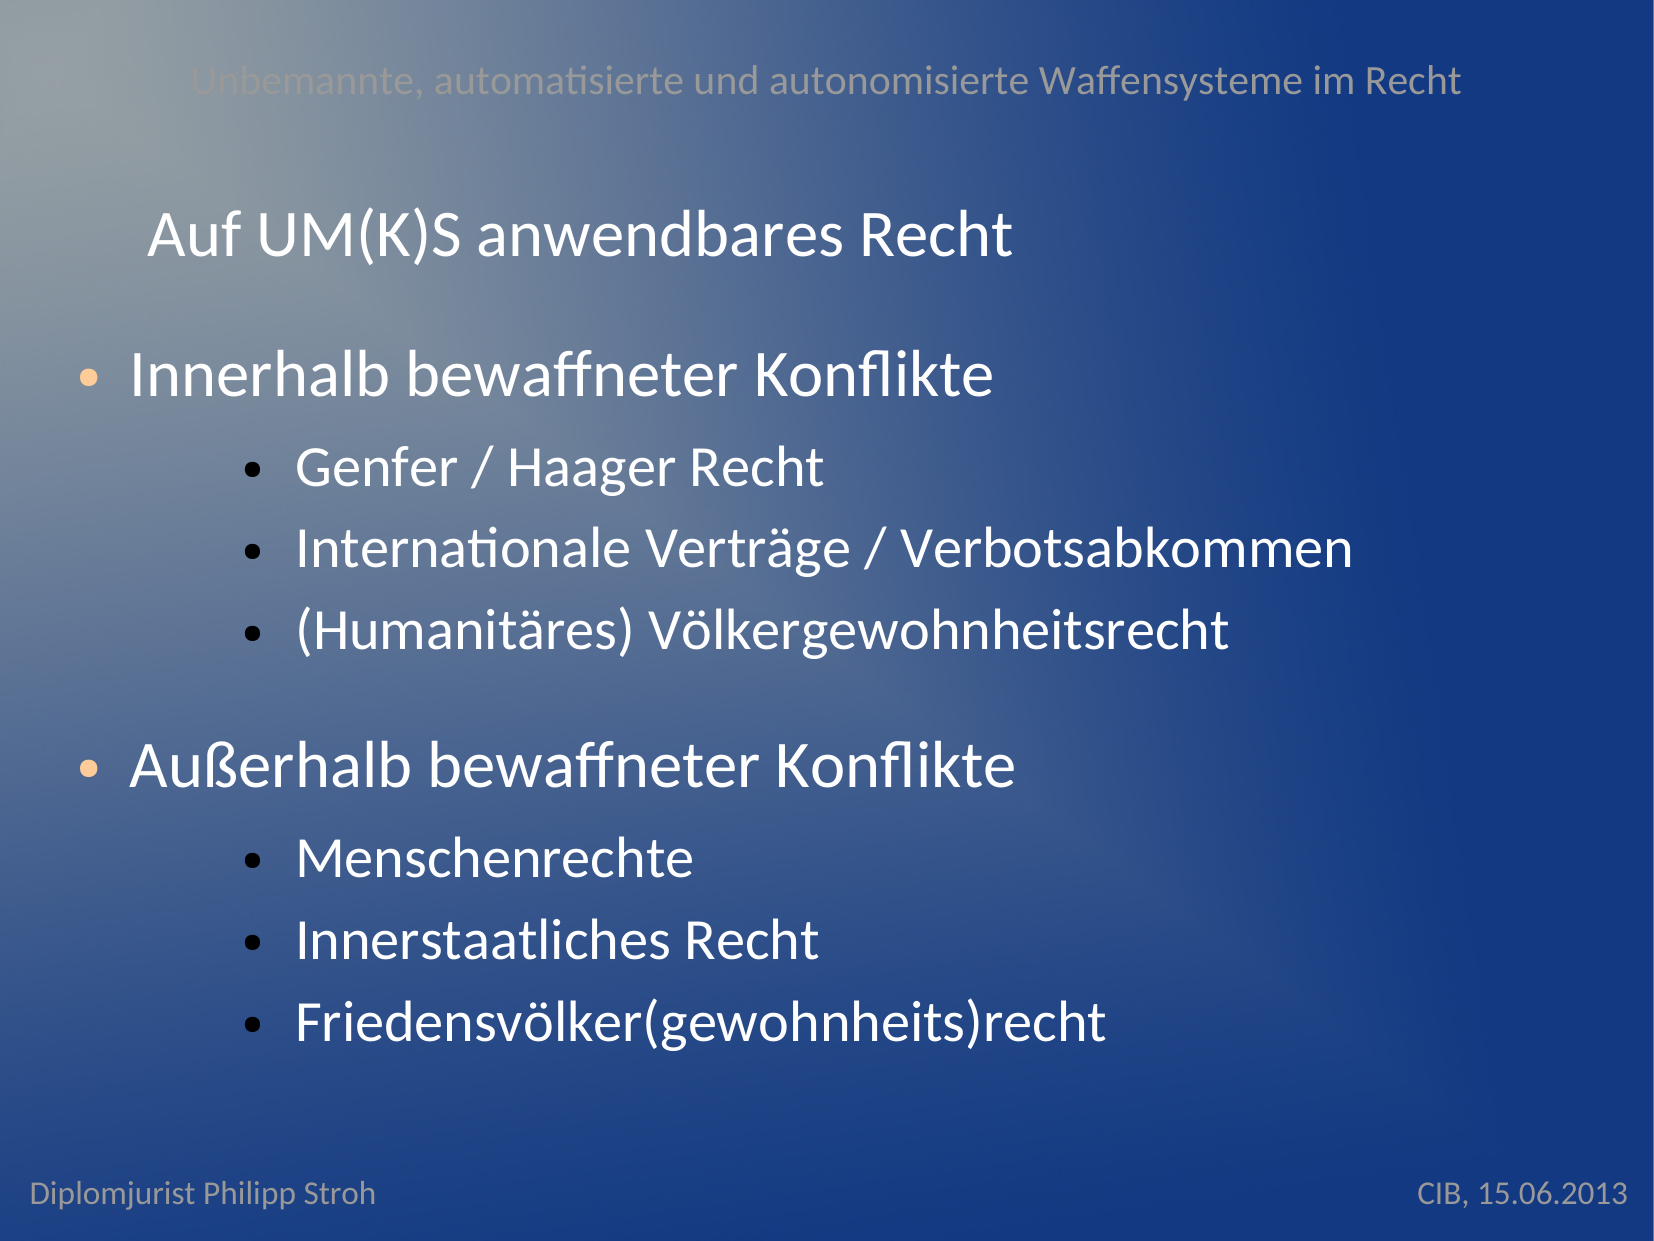

# Unbemannte, automatisierte und autonomisierte Waffensysteme im Recht
Auf UM(K)S anwendbares Recht
Innerhalb bewaffneter Konflikte
Genfer / Haager Recht
Internationale Verträge / Verbotsabkommen
(Humanitäres) Völkergewohnheitsrecht
Außerhalb bewaffneter Konflikte
Menschenrechte
Innerstaatliches Recht
Friedensvölker(gewohnheits)recht
Diplomjurist Philipp Stroh
CIB, 15.06.2013